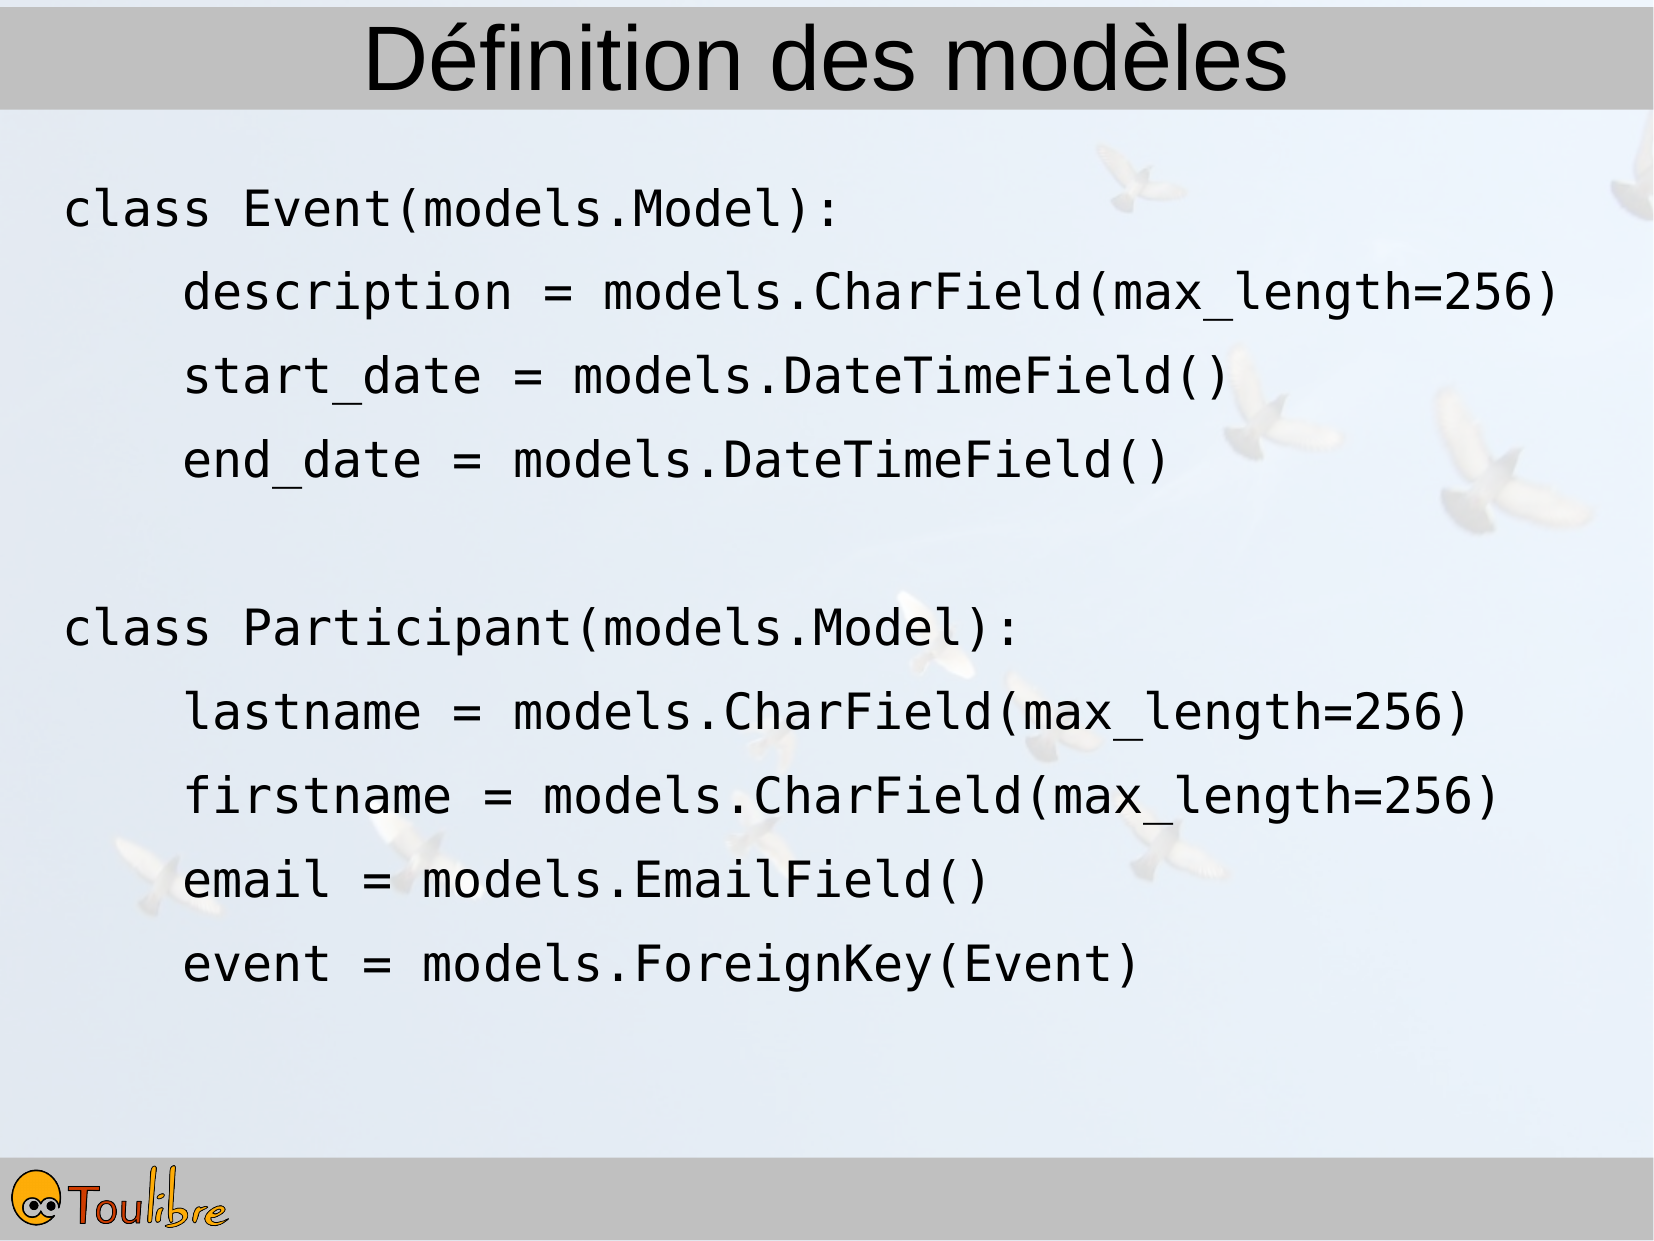

# Définition des modèles
class Event(models.Model):
 description = models.CharField(max_length=256)
 start_date = models.DateTimeField()
 end_date = models.DateTimeField()
class Participant(models.Model):
 lastname = models.CharField(max_length=256)
 firstname = models.CharField(max_length=256)
 email = models.EmailField()
 event = models.ForeignKey(Event)